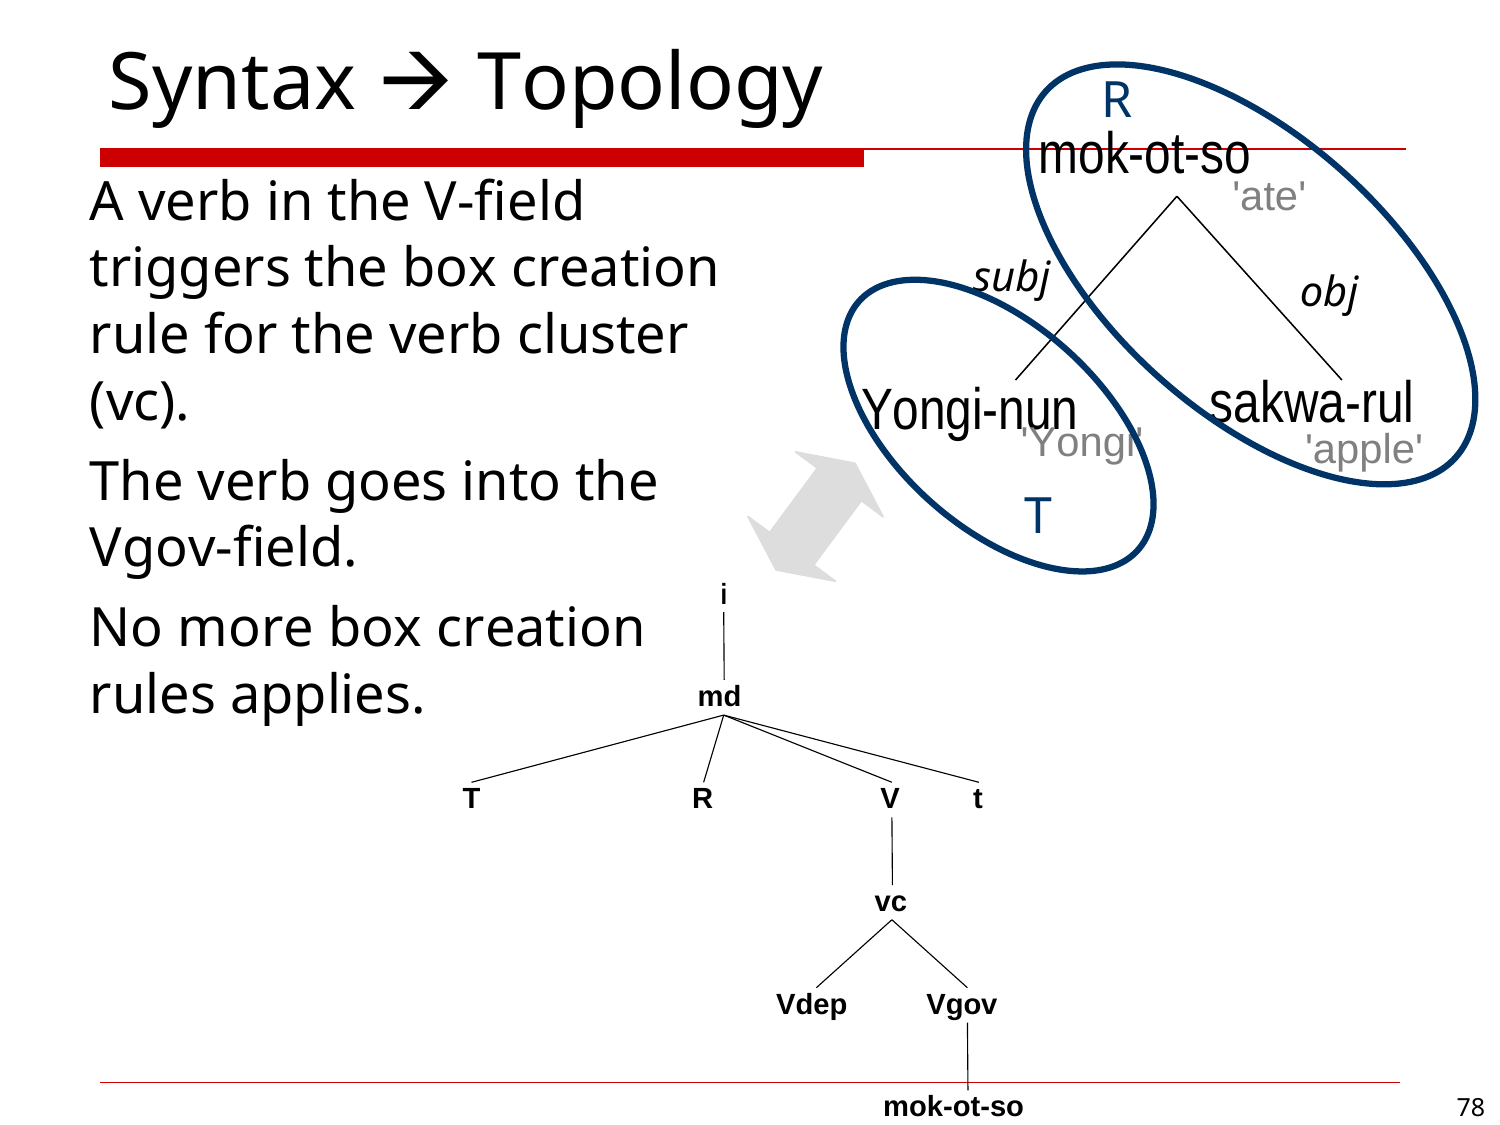

R
mok-ot-so
'ate'
subj
obj
sakwa-rul
Yongi-nun
'Yongi'
'apple'
T
Syntax  Topology
# A verb in the V-field triggers the box creation rule for the verb cluster (vc).
The verb goes into the Vgov-field.
No more box creation rules applies.
i
md
T
R
V
t
vc
Vdep
Vgov
78
mok-ot-so